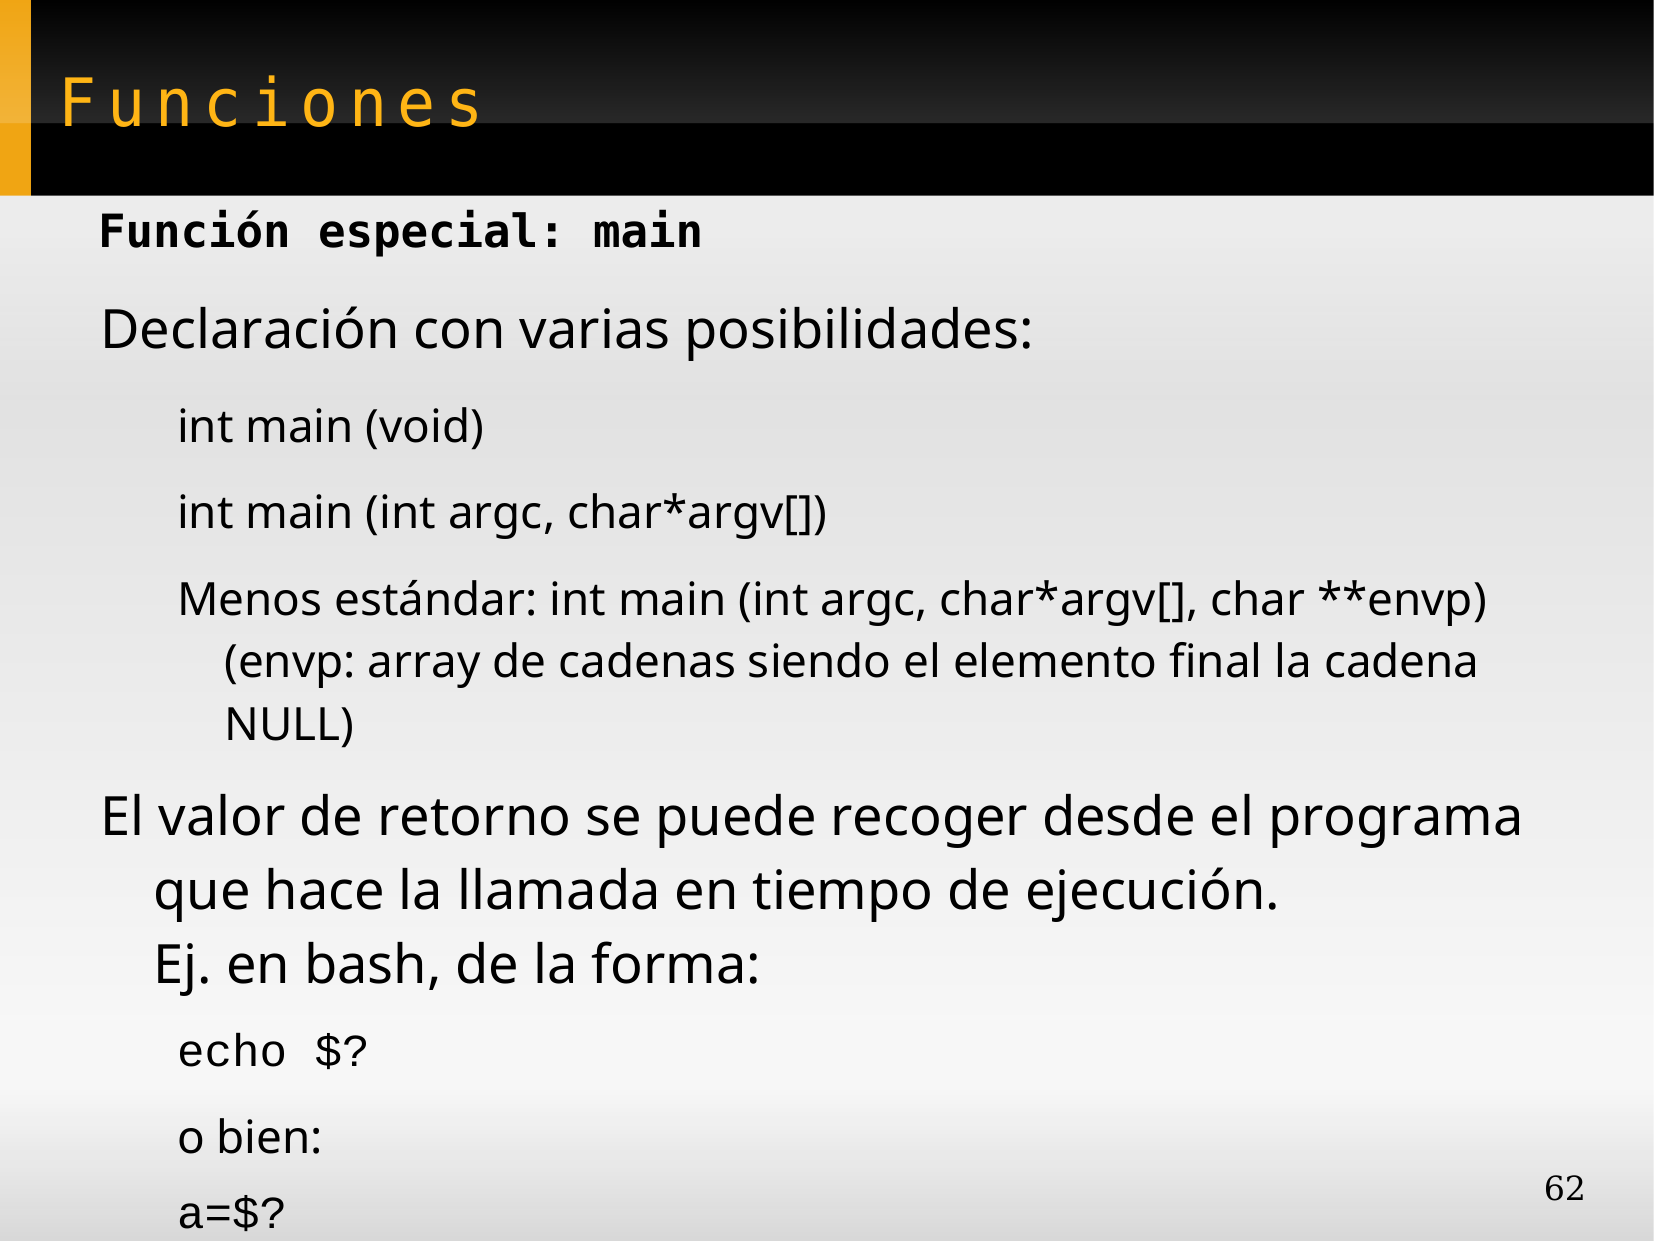

# Funciones
Función especial: main
Declaración con varias posibilidades:
int main (void)
int main (int argc, char*argv[])
Menos estándar: int main (int argc, char*argv[], char **envp)
(envp: array de cadenas siendo el elemento final la cadena NULL)
El valor de retorno se puede recoger desde el programa que hace la llamada en tiempo de ejecución.
Ej. en bash, de la forma:
echo $?
o bien:
a=$?
echo $a
62